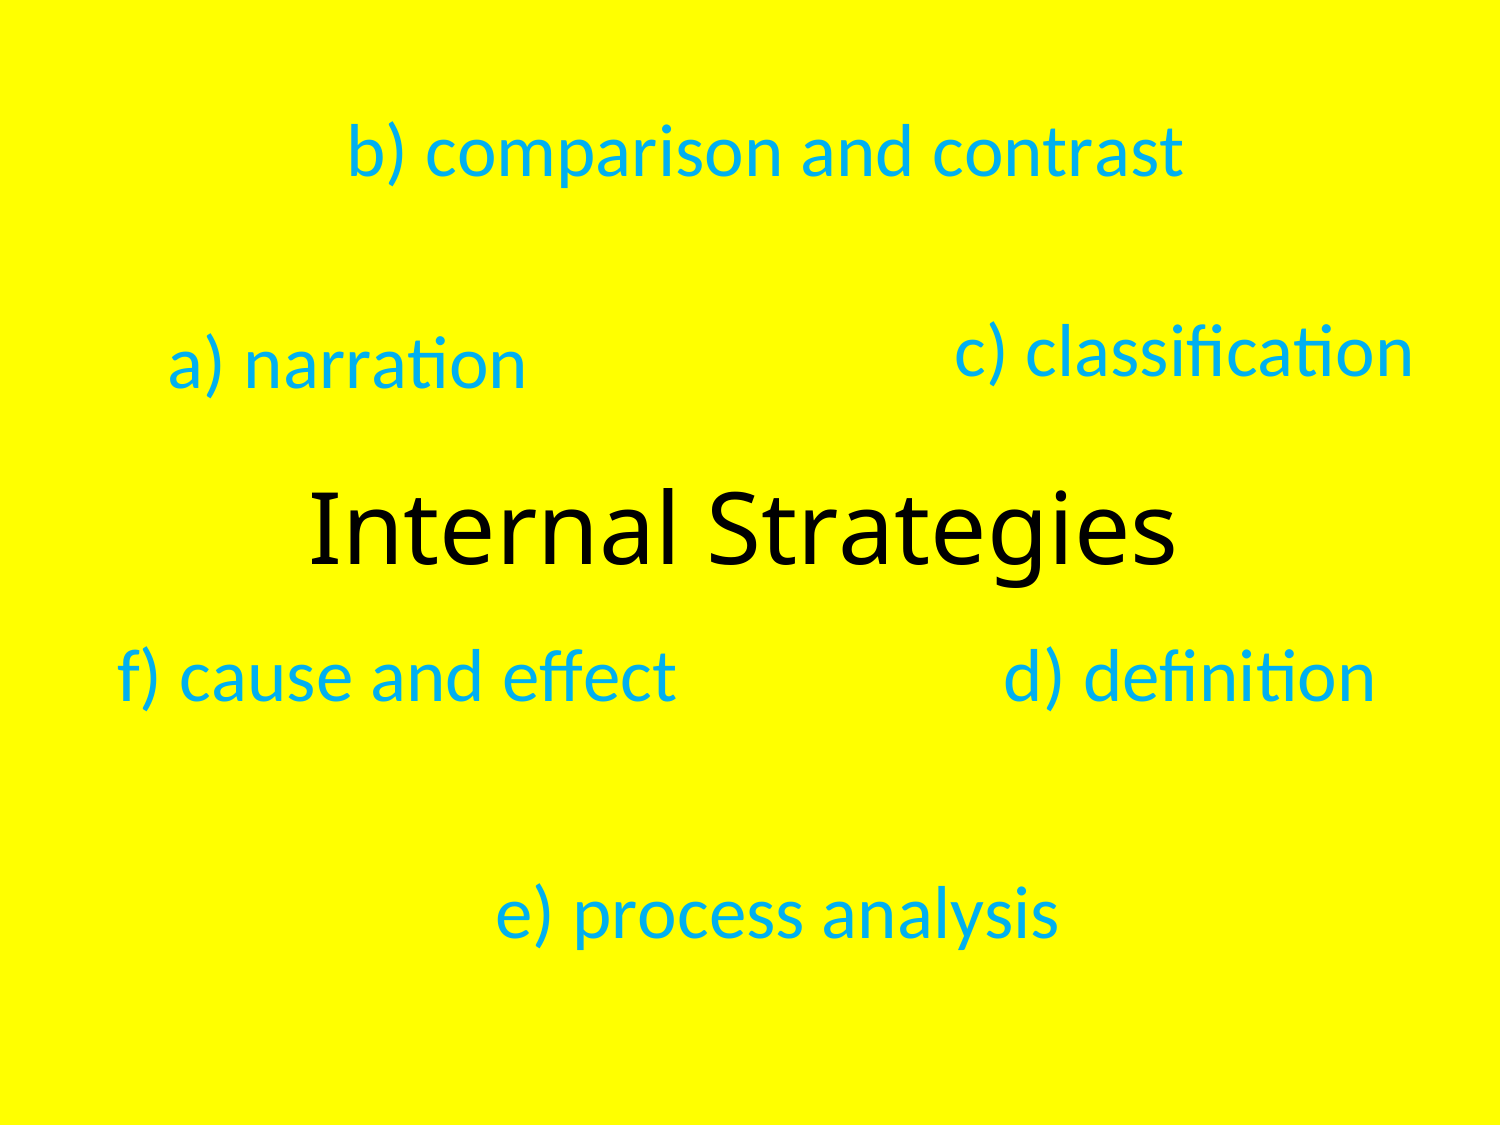

b) comparison and contrast
c) classification
a) narration
Internal Strategies
f) cause and effect
d) definition
e) process analysis